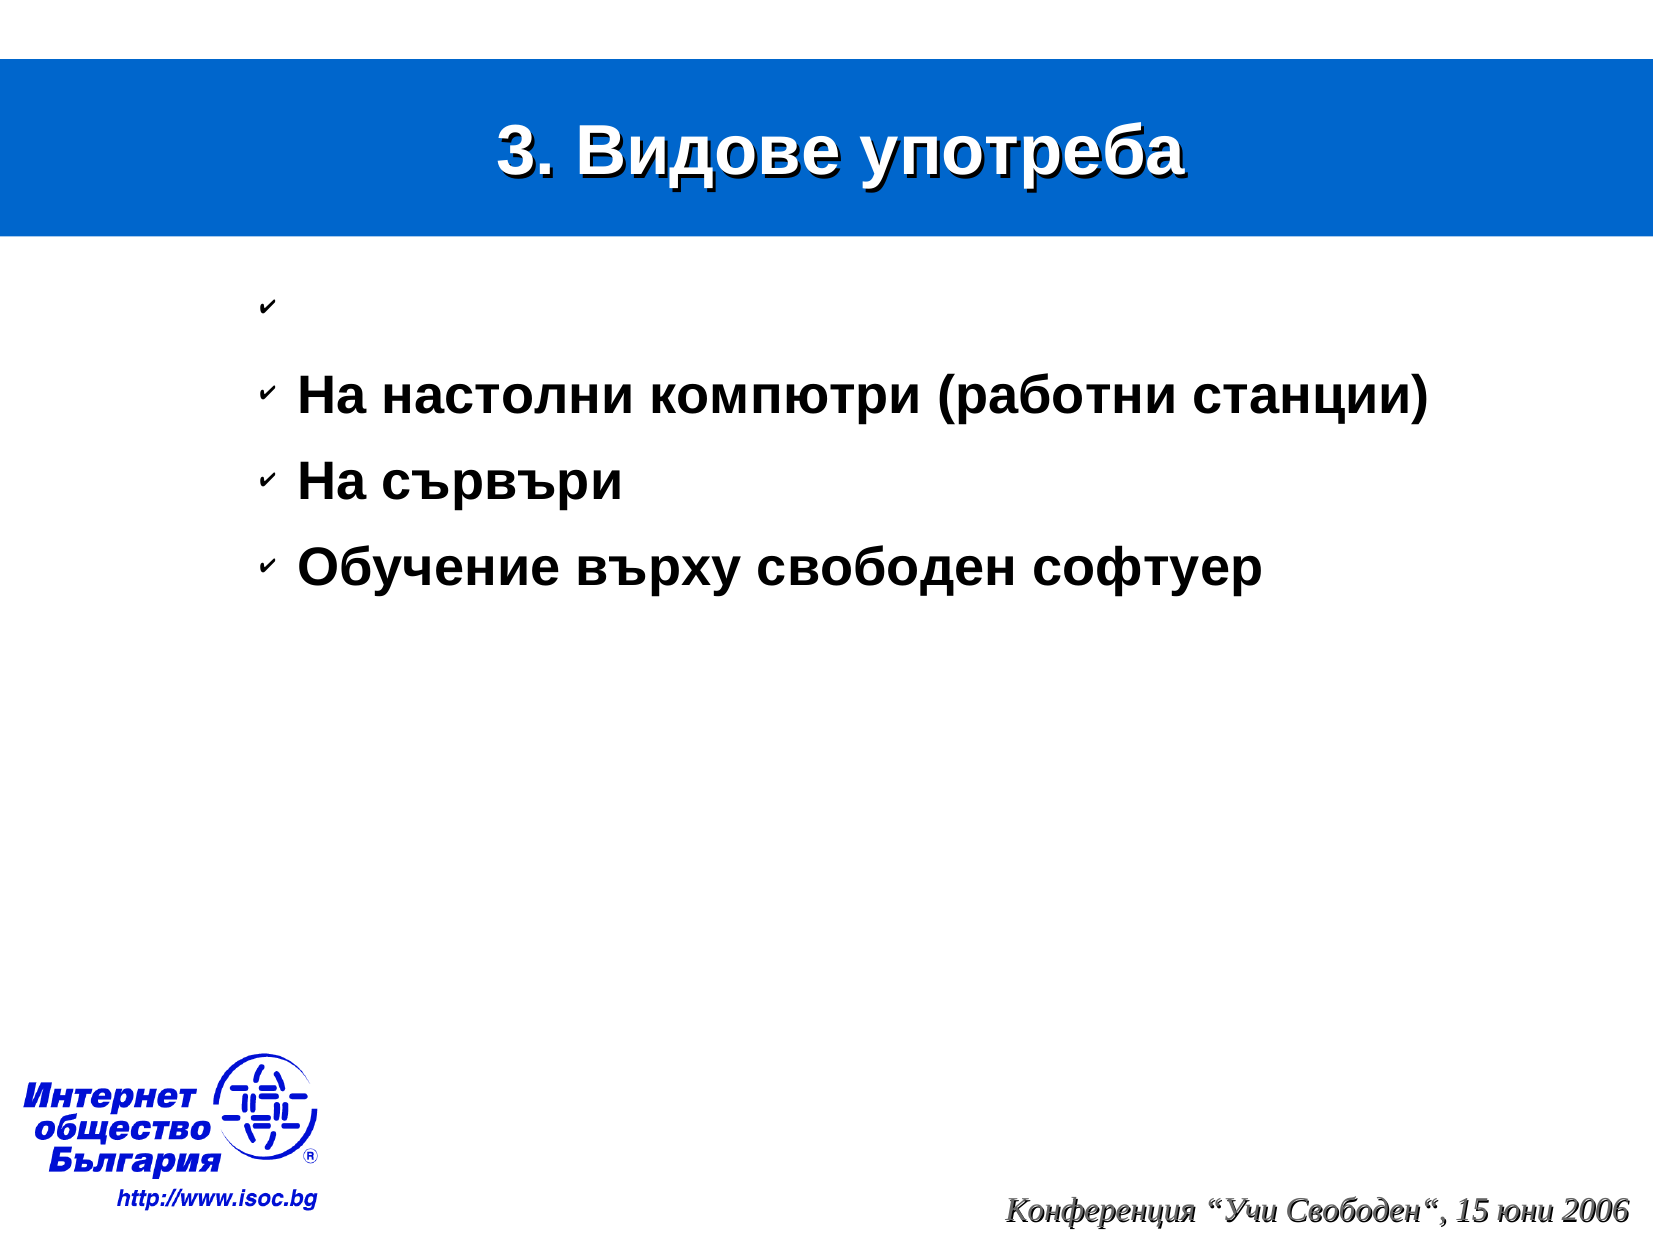

3. Видове употреба
# На настолни компютри (работни станции)
 На сървъри
 Обучение върху свободен софтуер